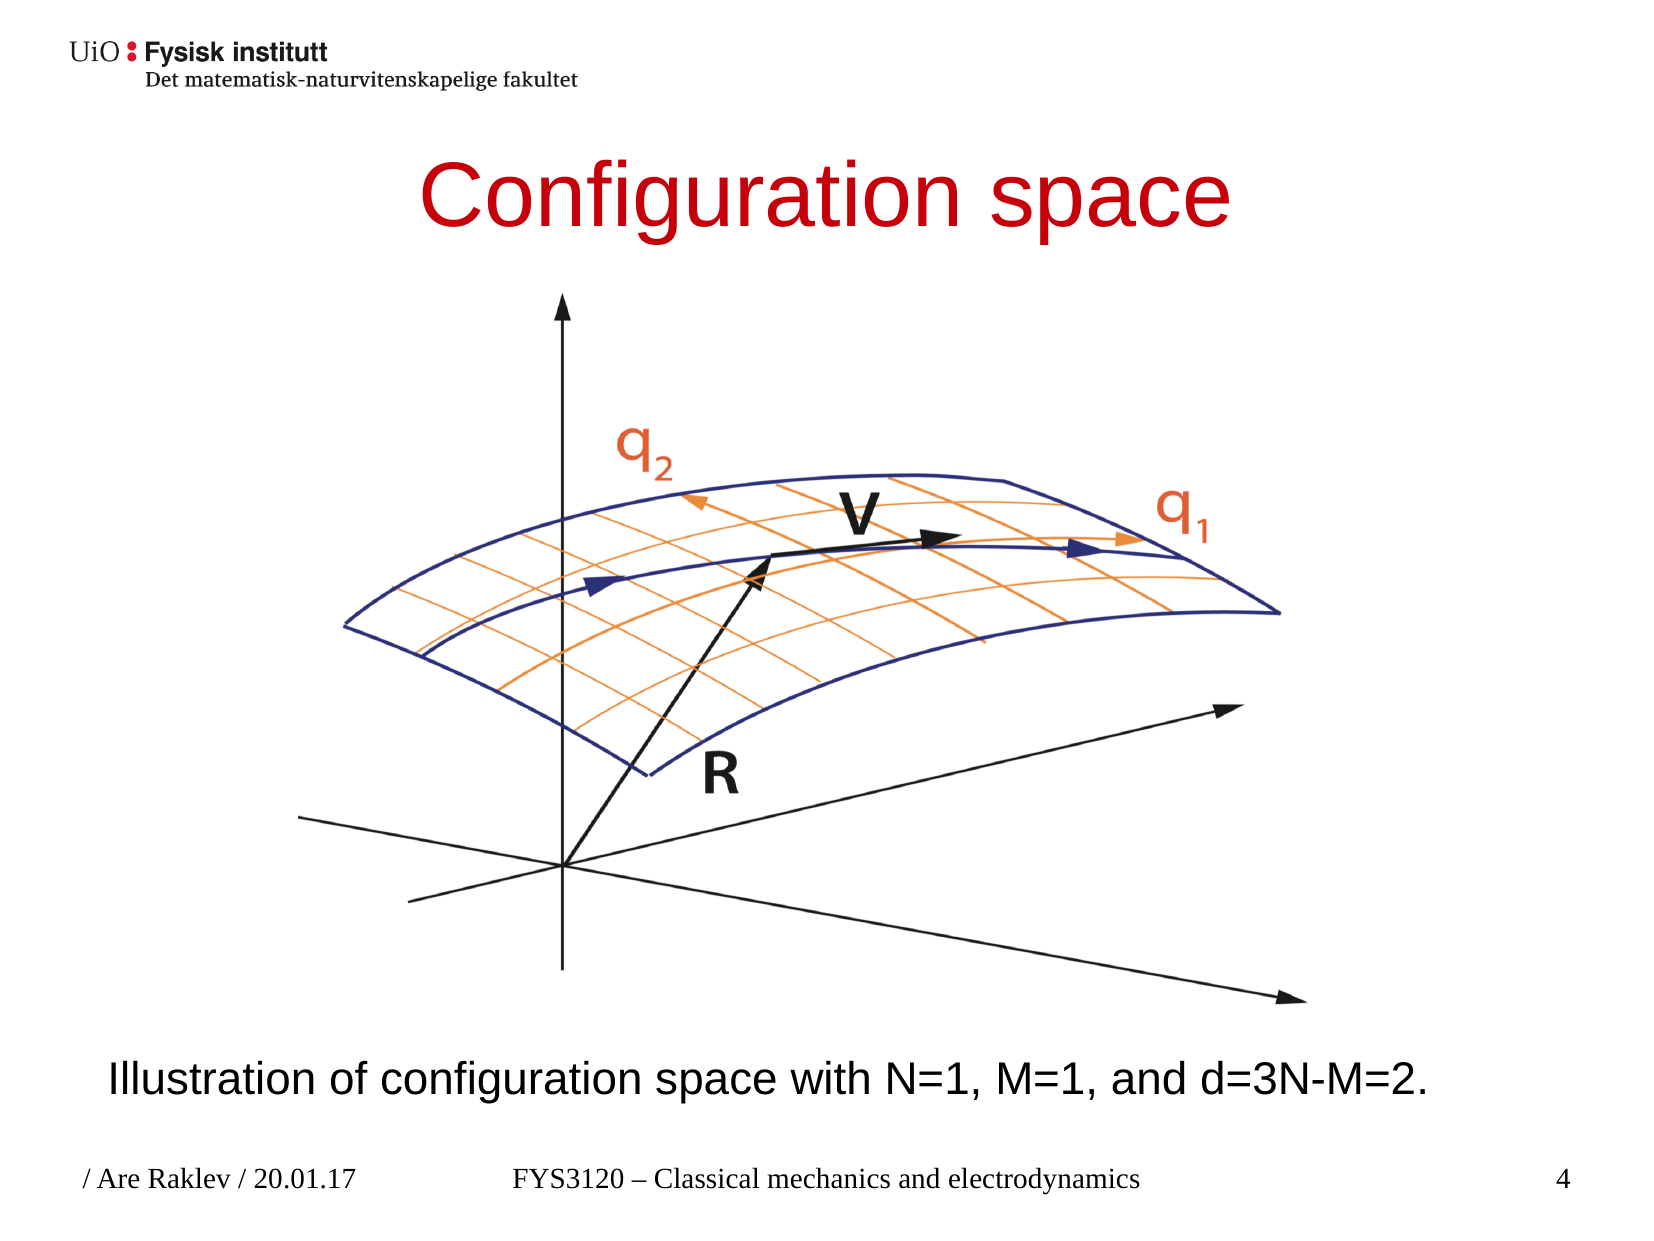

# Configuration space
Illustration of configuration space with N=1, M=1, and d=3N-M=2.
/ Are Raklev / 20.01.17
FYS3120 – Classical mechanics and electrodynamics
4